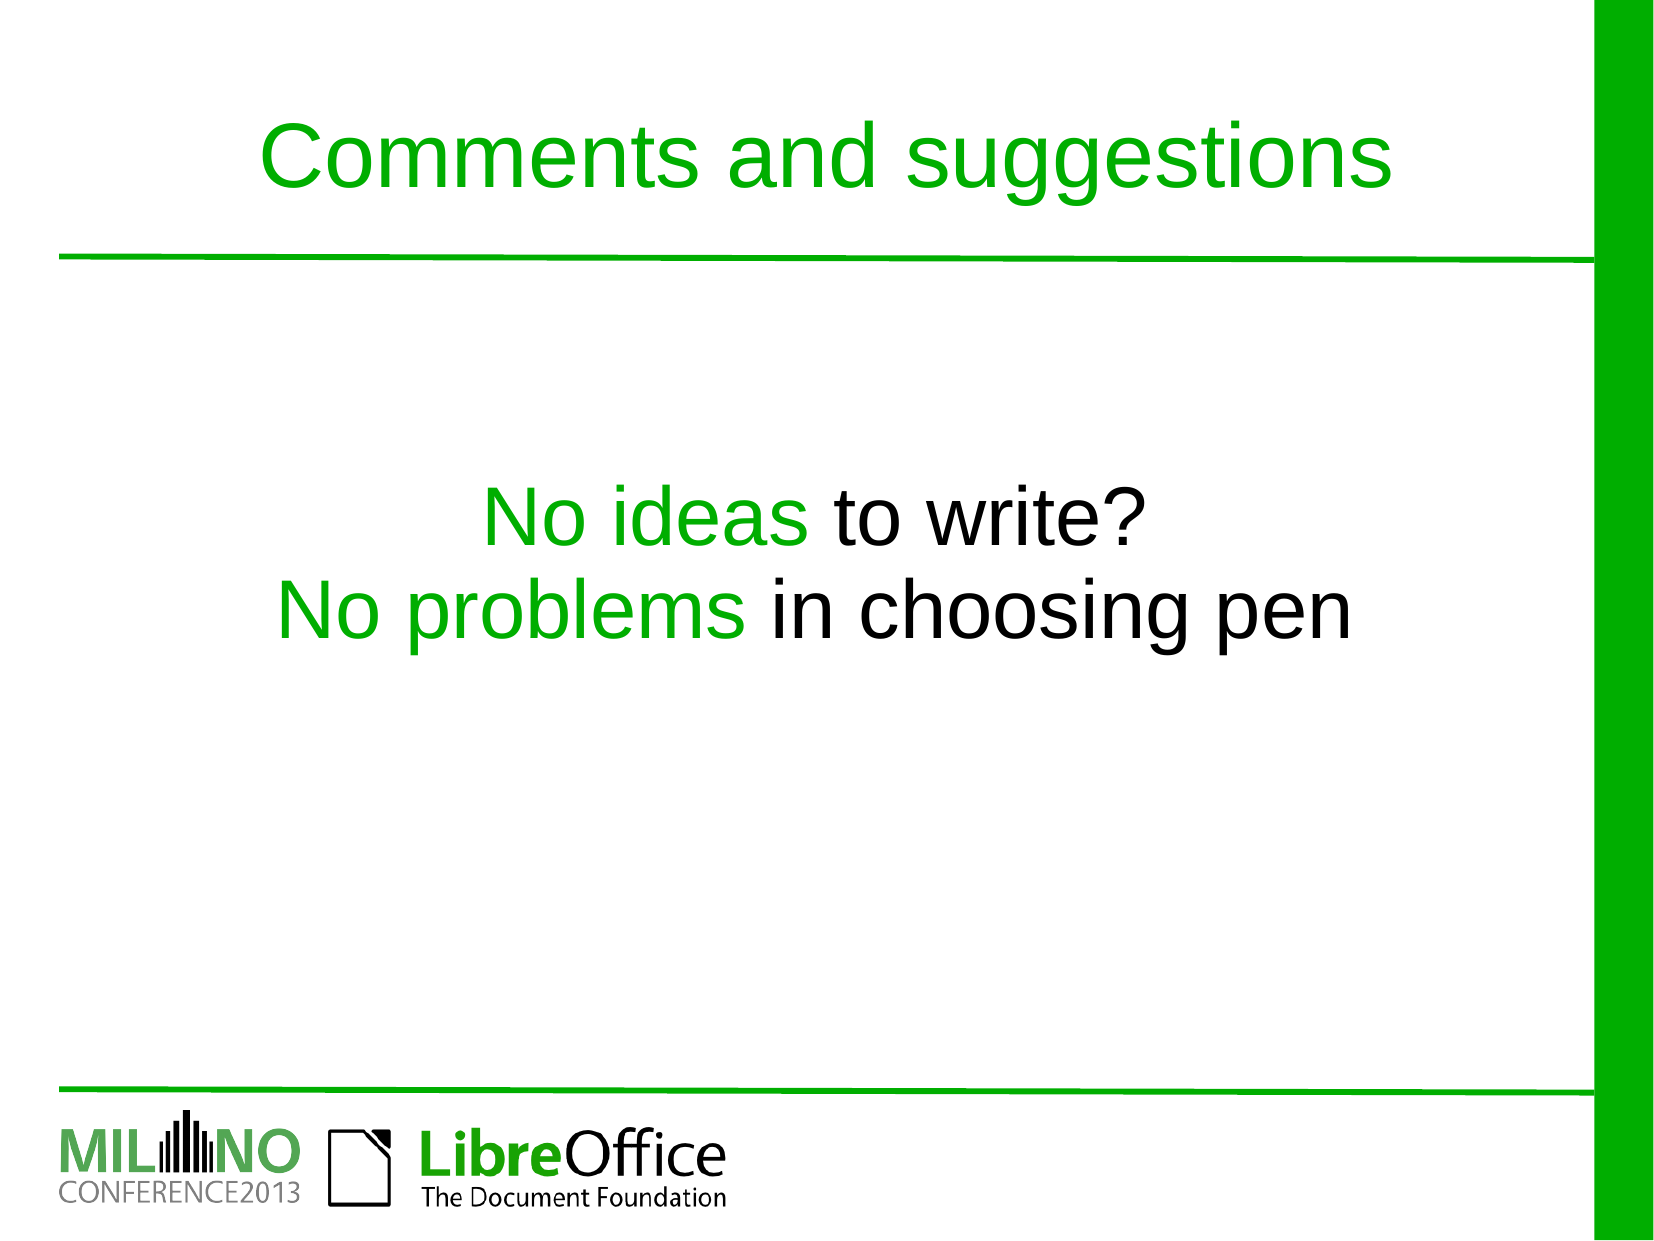

Comments and suggestions
# No ideas to write?
No problems in choosing pen